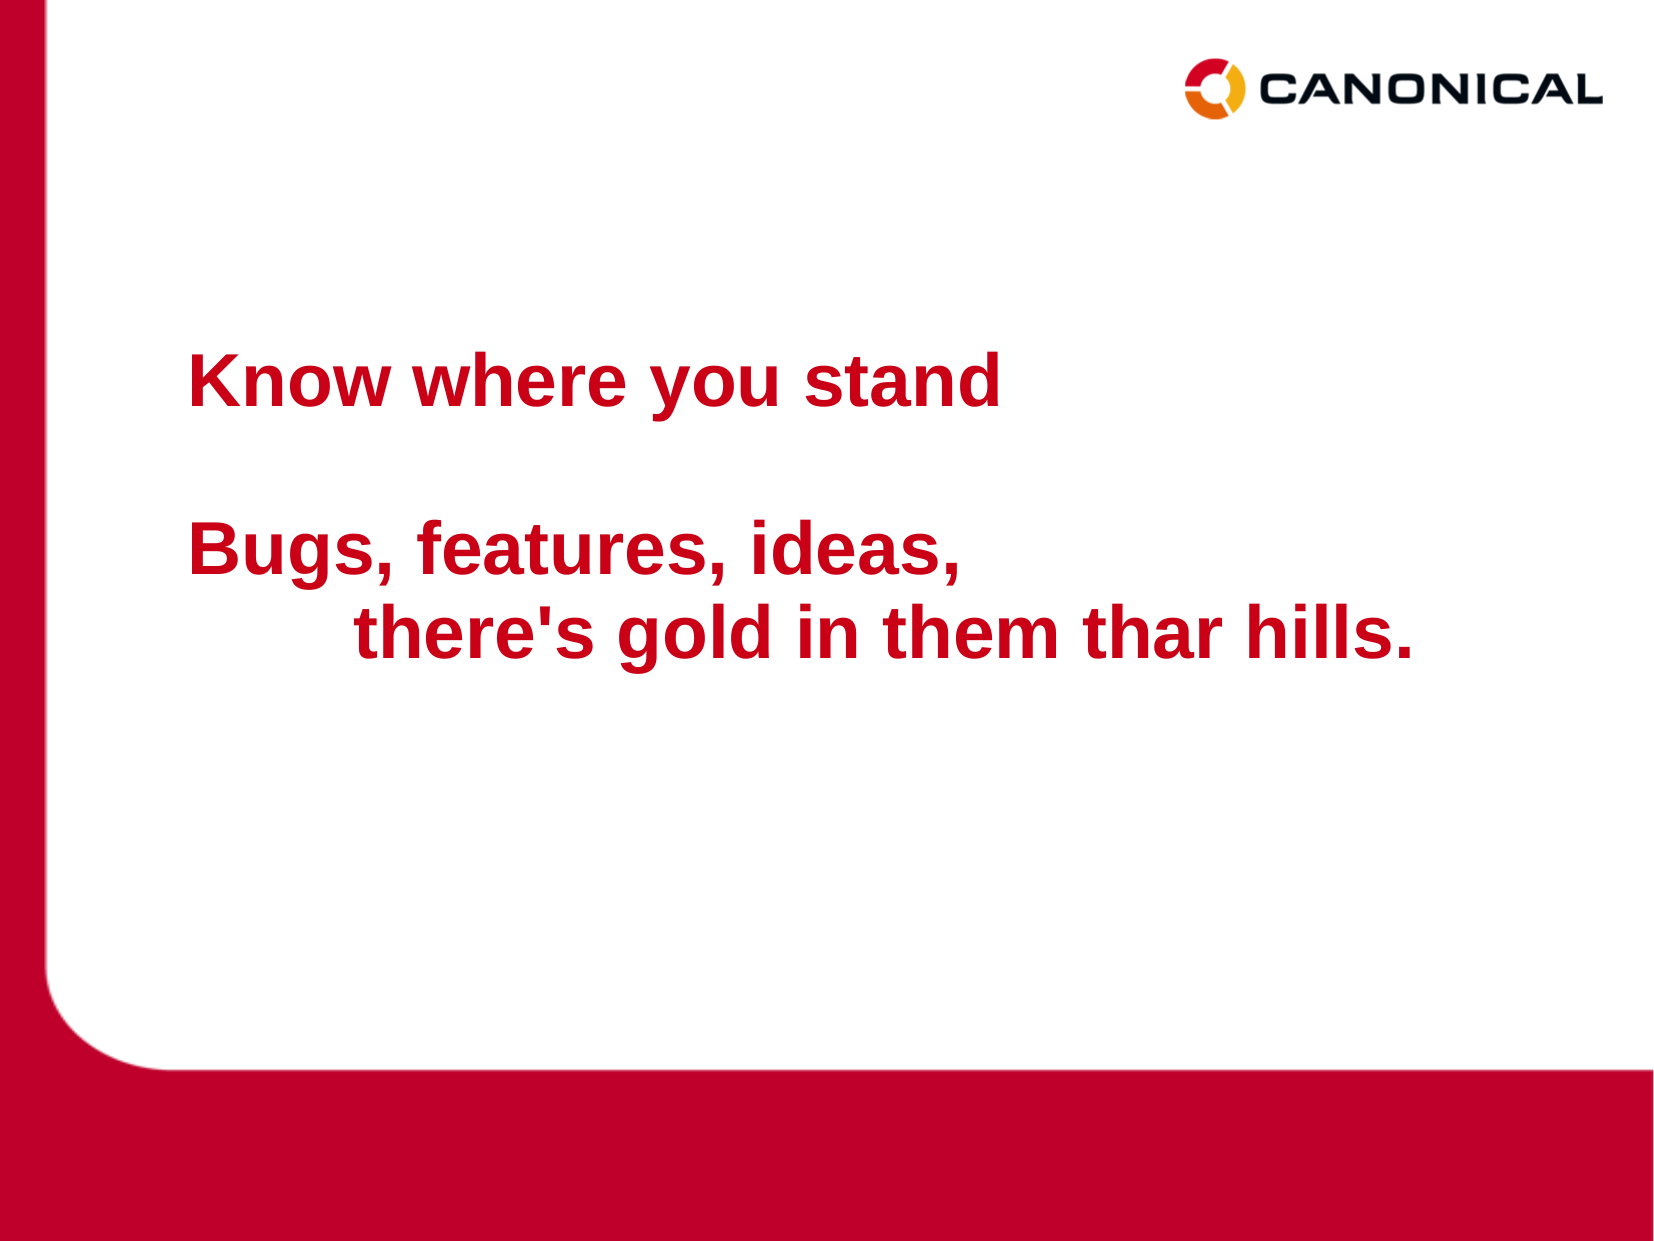

# Know where you stand Bugs, features, ideas, there's gold in them thar hills.